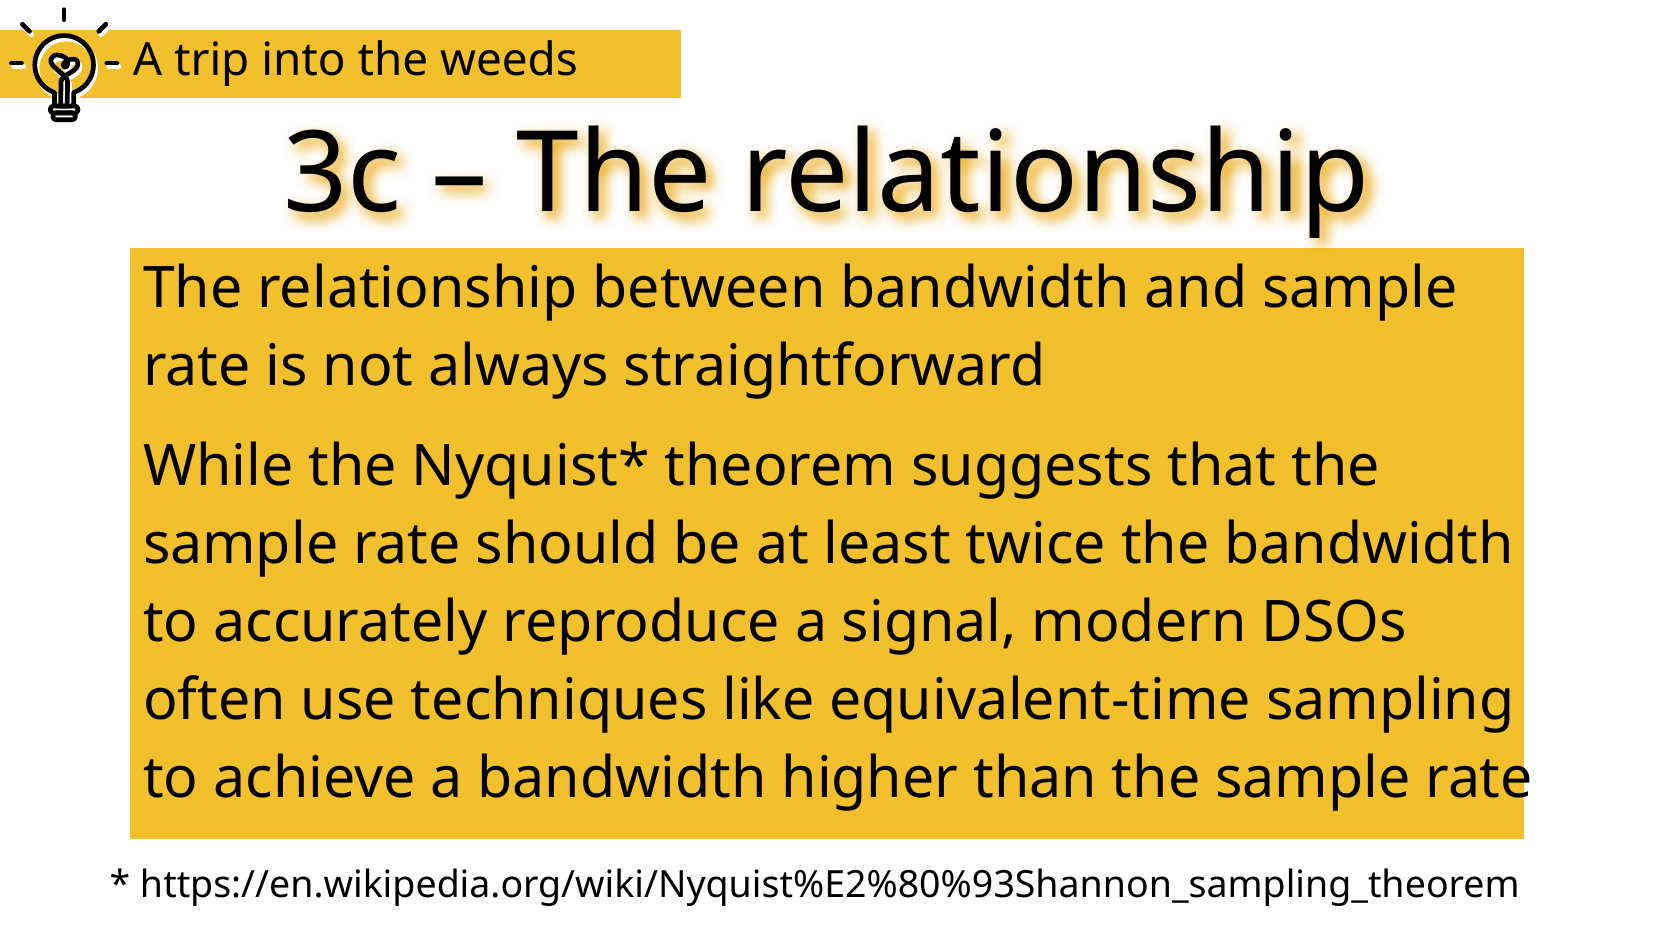

A trip into the weeds
# 3c – The relationship
The relationship between bandwidth and sample rate is not always straightforward
While the Nyquist* theorem suggests that the sample rate should be at least twice the bandwidth to accurately reproduce a signal, modern DSOs often use techniques like equivalent-time sampling to achieve a bandwidth higher than the sample rate
* https://en.wikipedia.org/wiki/Nyquist%E2%80%93Shannon_sampling_theorem